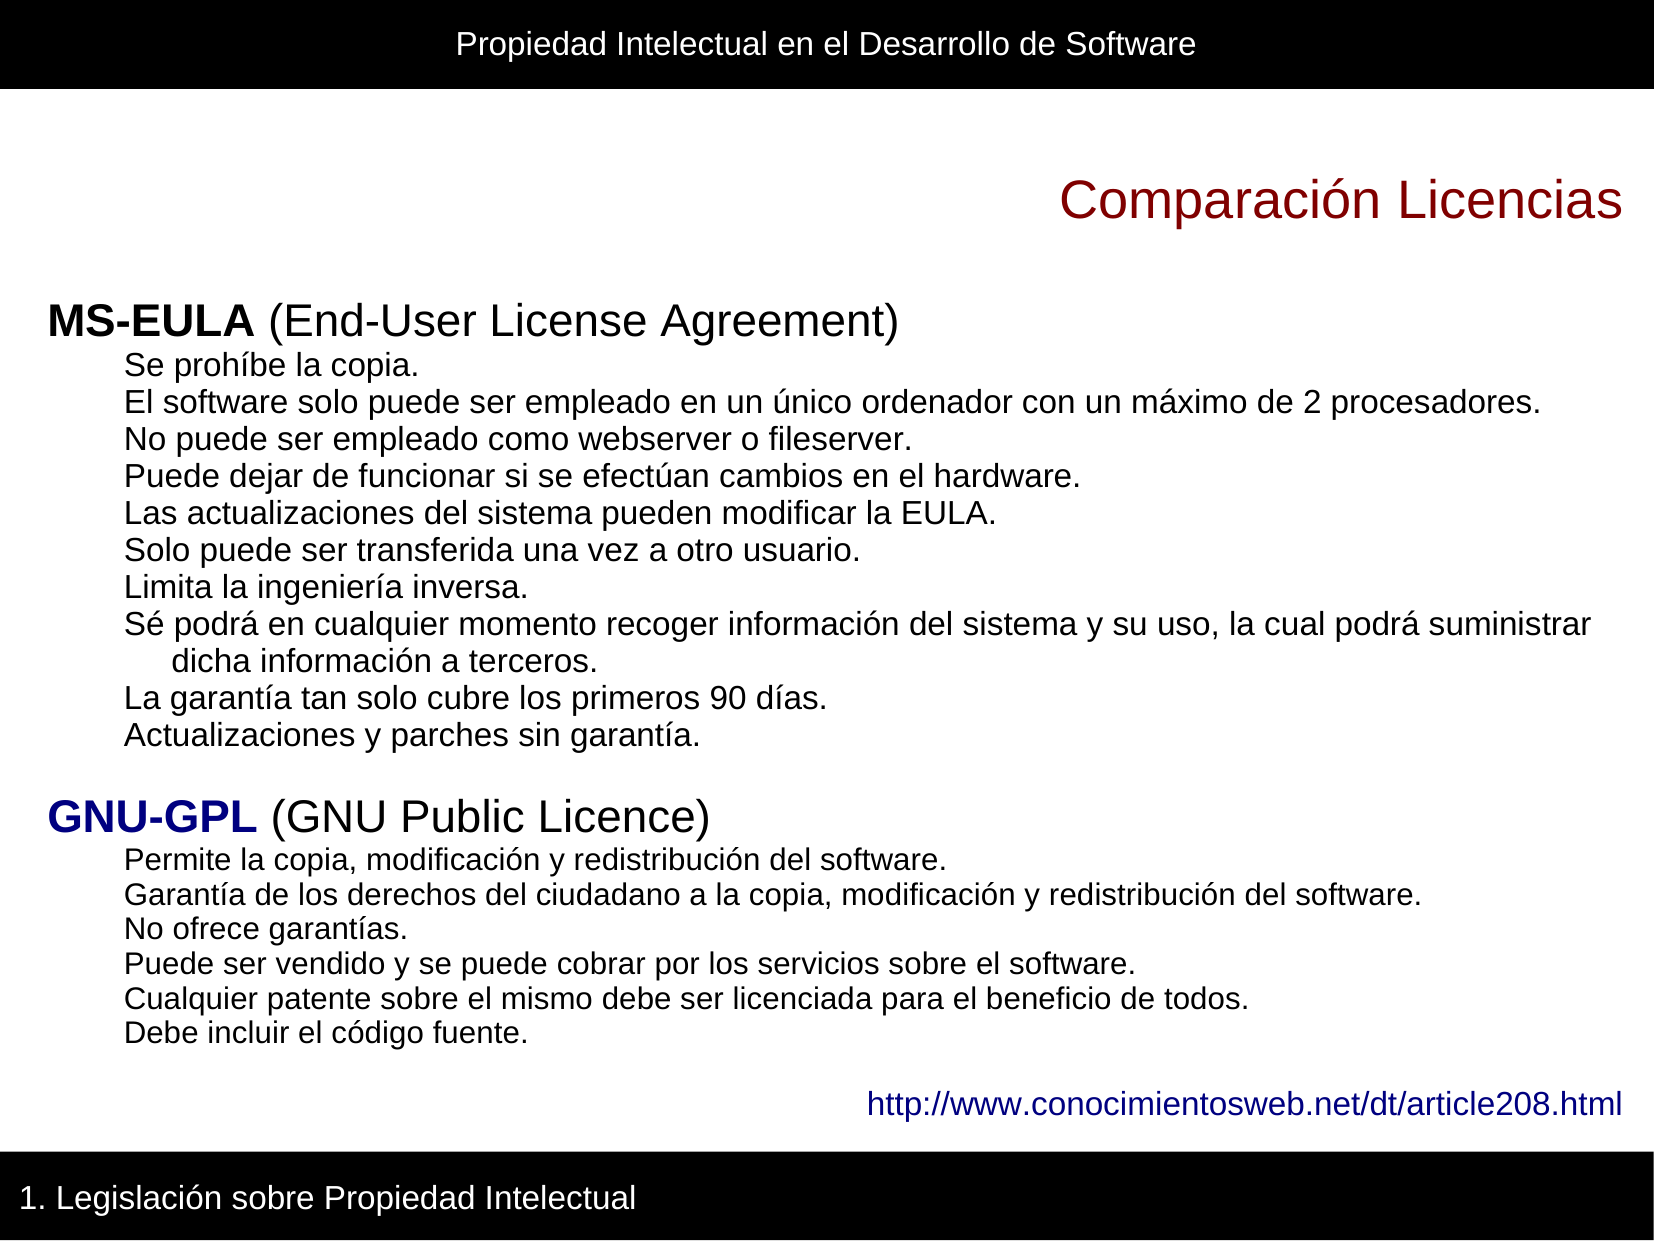

# Comparación Licencias
MS-EULA (End-User License Agreement)
Se prohíbe la copia.
El software solo puede ser empleado en un único ordenador con un máximo de 2 procesadores.
No puede ser empleado como webserver o fileserver.
Puede dejar de funcionar si se efectúan cambios en el hardware.
Las actualizaciones del sistema pueden modificar la EULA.
Solo puede ser transferida una vez a otro usuario.
Limita la ingeniería inversa.
Sé podrá en cualquier momento recoger información del sistema y su uso, la cual podrá suministrar dicha información a terceros.
La garantía tan solo cubre los primeros 90 días.
Actualizaciones y parches sin garantía.
GNU-GPL (GNU Public Licence)
Permite la copia, modificación y redistribución del software.
Garantía de los derechos del ciudadano a la copia, modificación y redistribución del software.
No ofrece garantías.
Puede ser vendido y se puede cobrar por los servicios sobre el software.
Cualquier patente sobre el mismo debe ser licenciada para el beneficio de todos.
Debe incluir el código fuente.
http://www.conocimientosweb.net/dt/article208.html
1. Legislación sobre Propiedad Intelectual